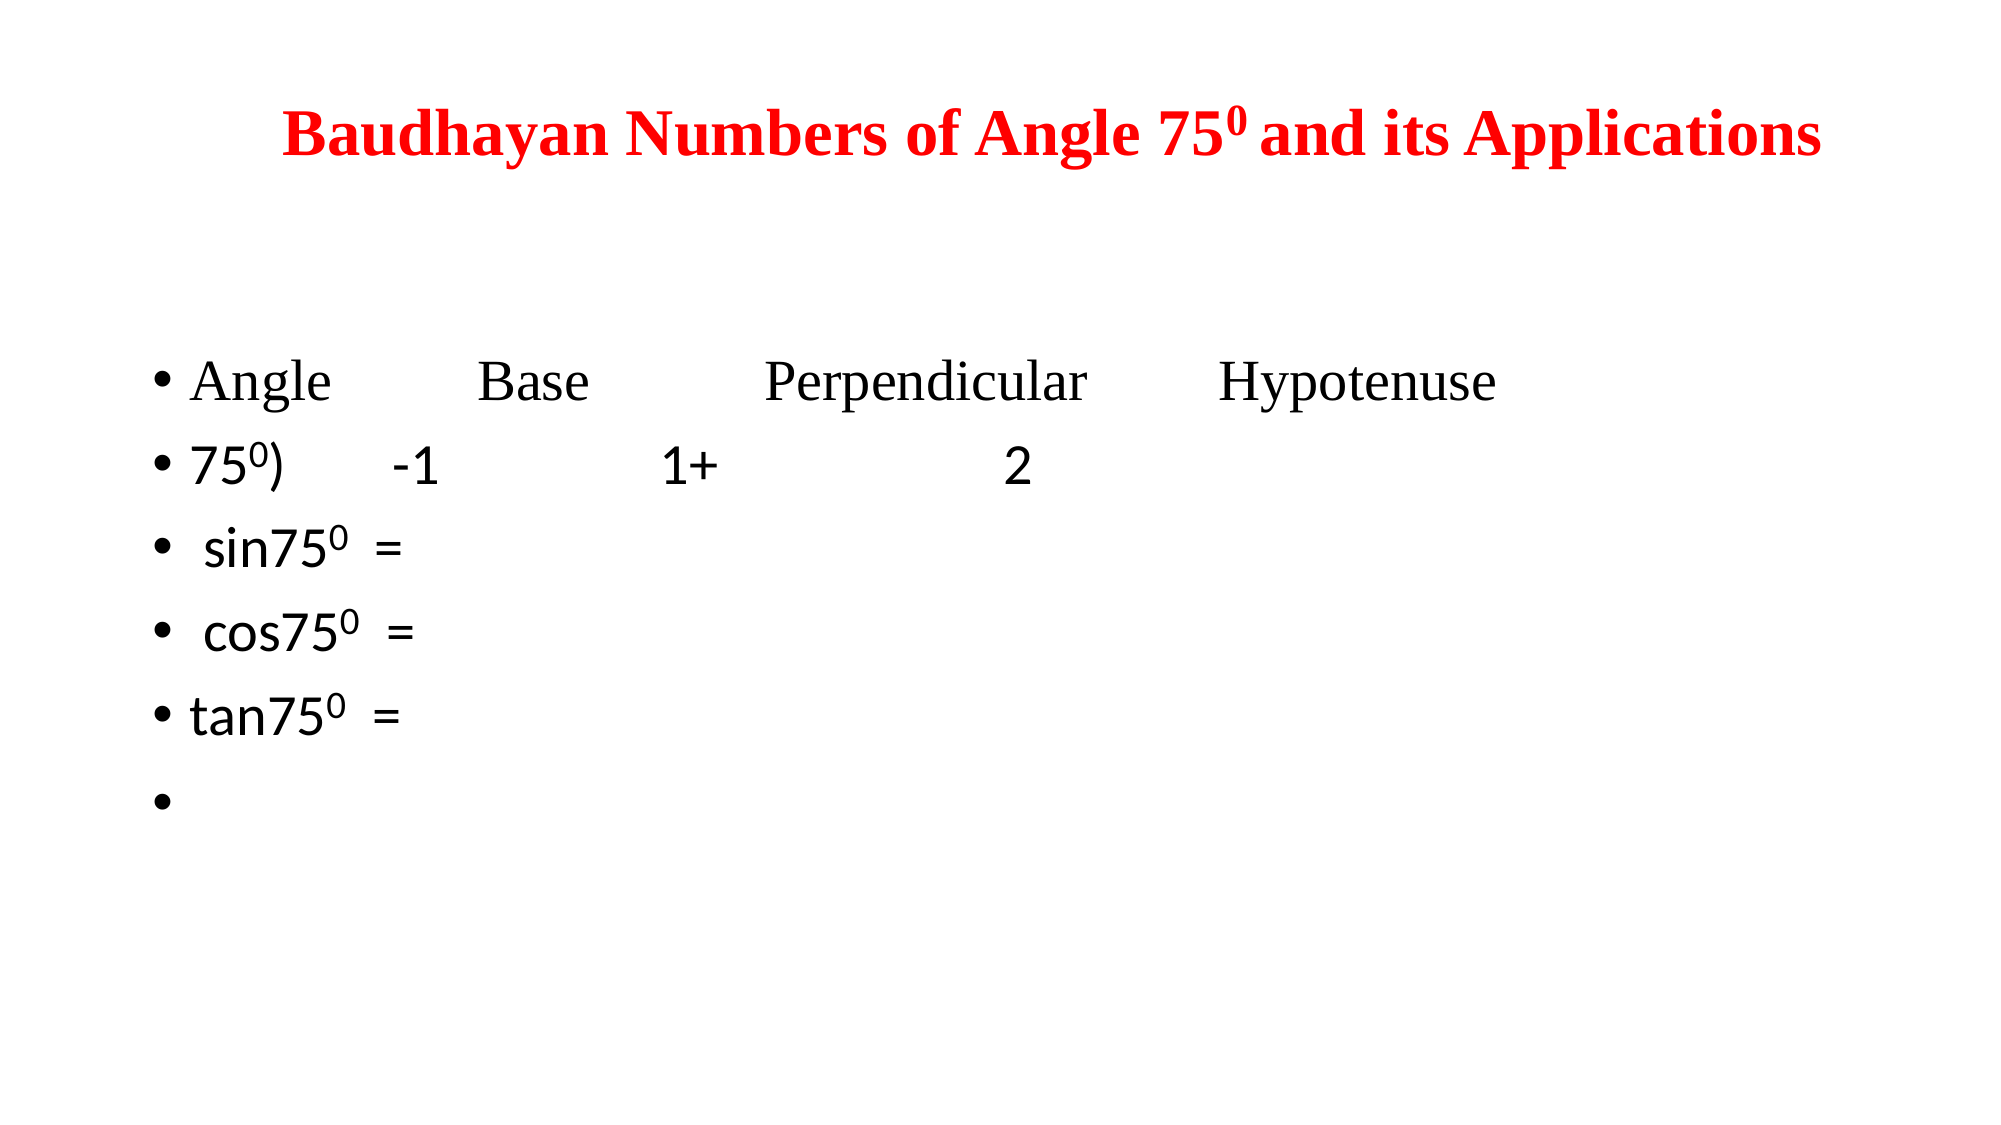

# Baudhayan Numbers of Angle 750 and its Applications
Angle Base Perpendicular Hypotenuse
750) -1		 1+	 2
 sin750 =
 cos750 =
tan750 =